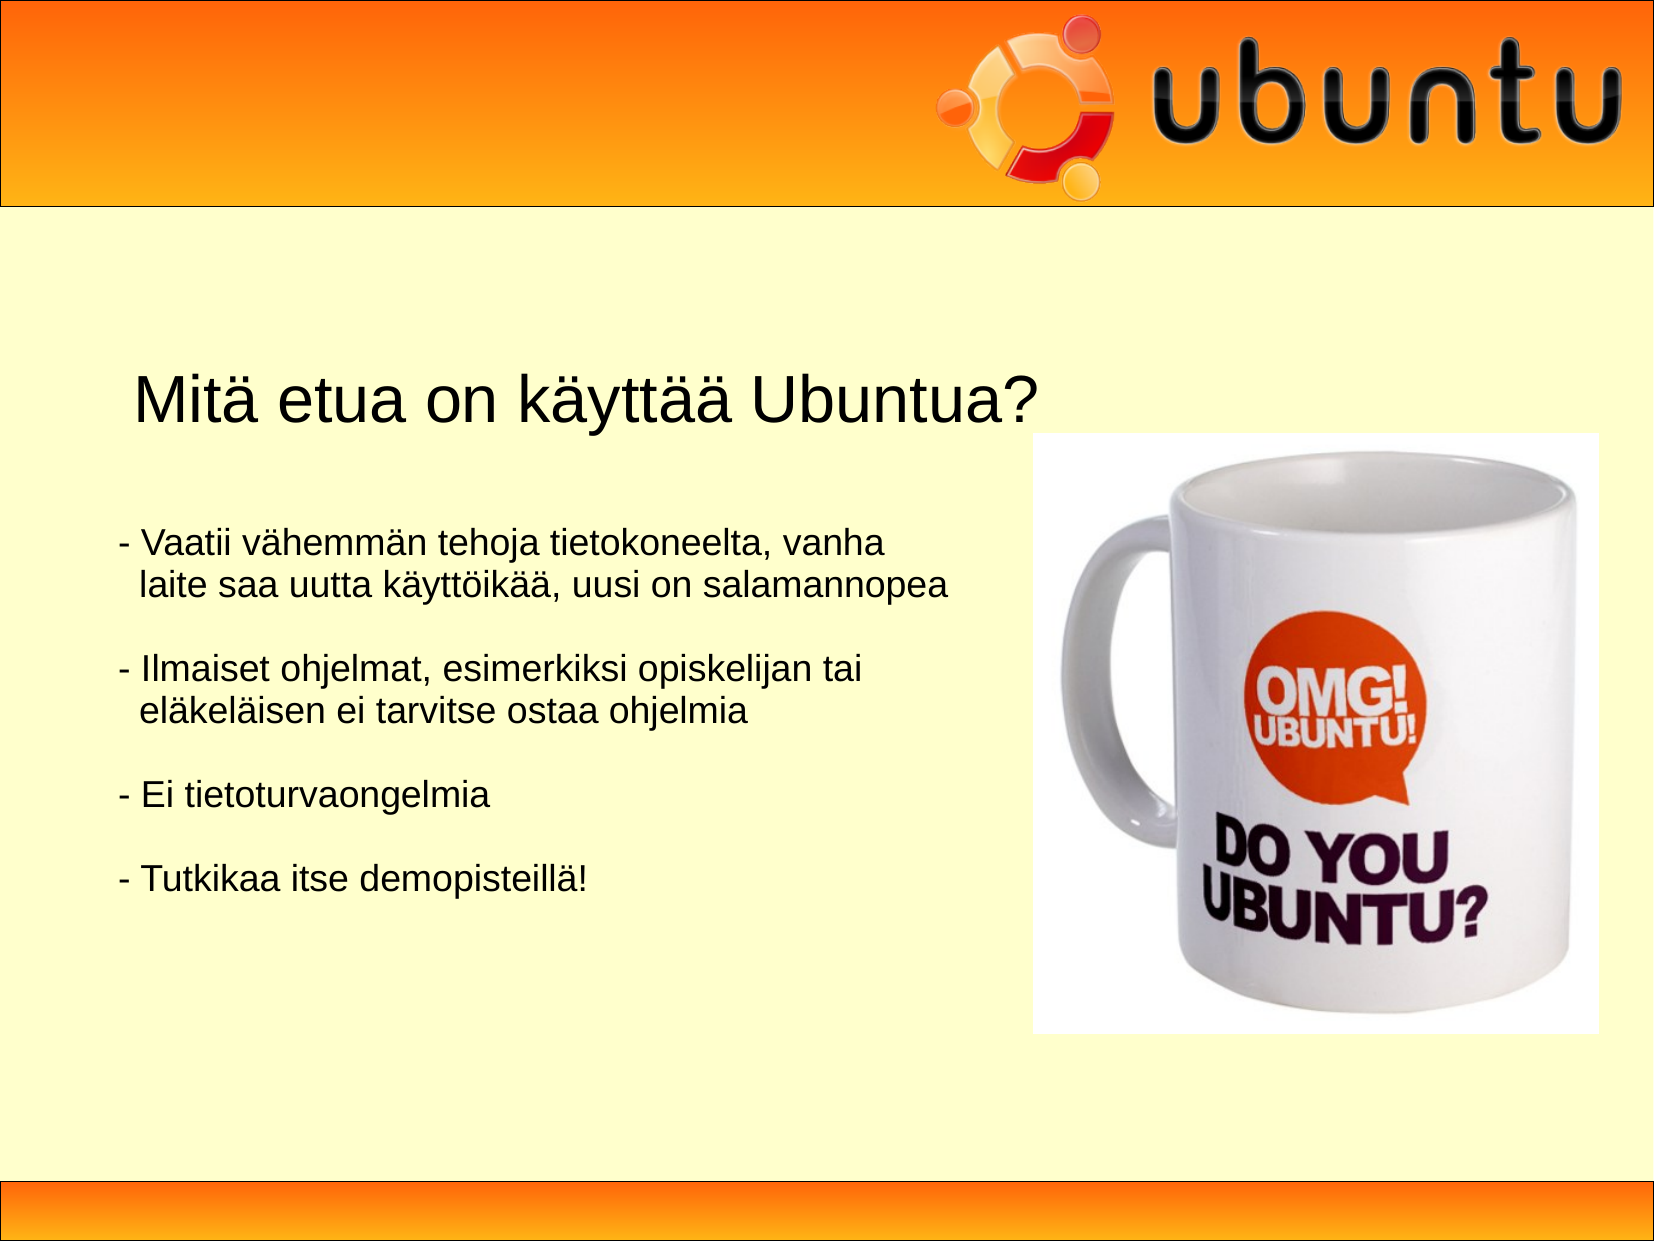

Mitä etua on käyttää Ubuntua?
	- Vaatii vähemmän tehoja tietokoneelta, vanha
	 laite saa uutta käyttöikää, uusi on salamannopea
	- Ilmaiset ohjelmat, esimerkiksi opiskelijan tai
	 eläkeläisen ei tarvitse ostaa ohjelmia
	- Ei tietoturvaongelmia
	- Tutkikaa itse demopisteillä!